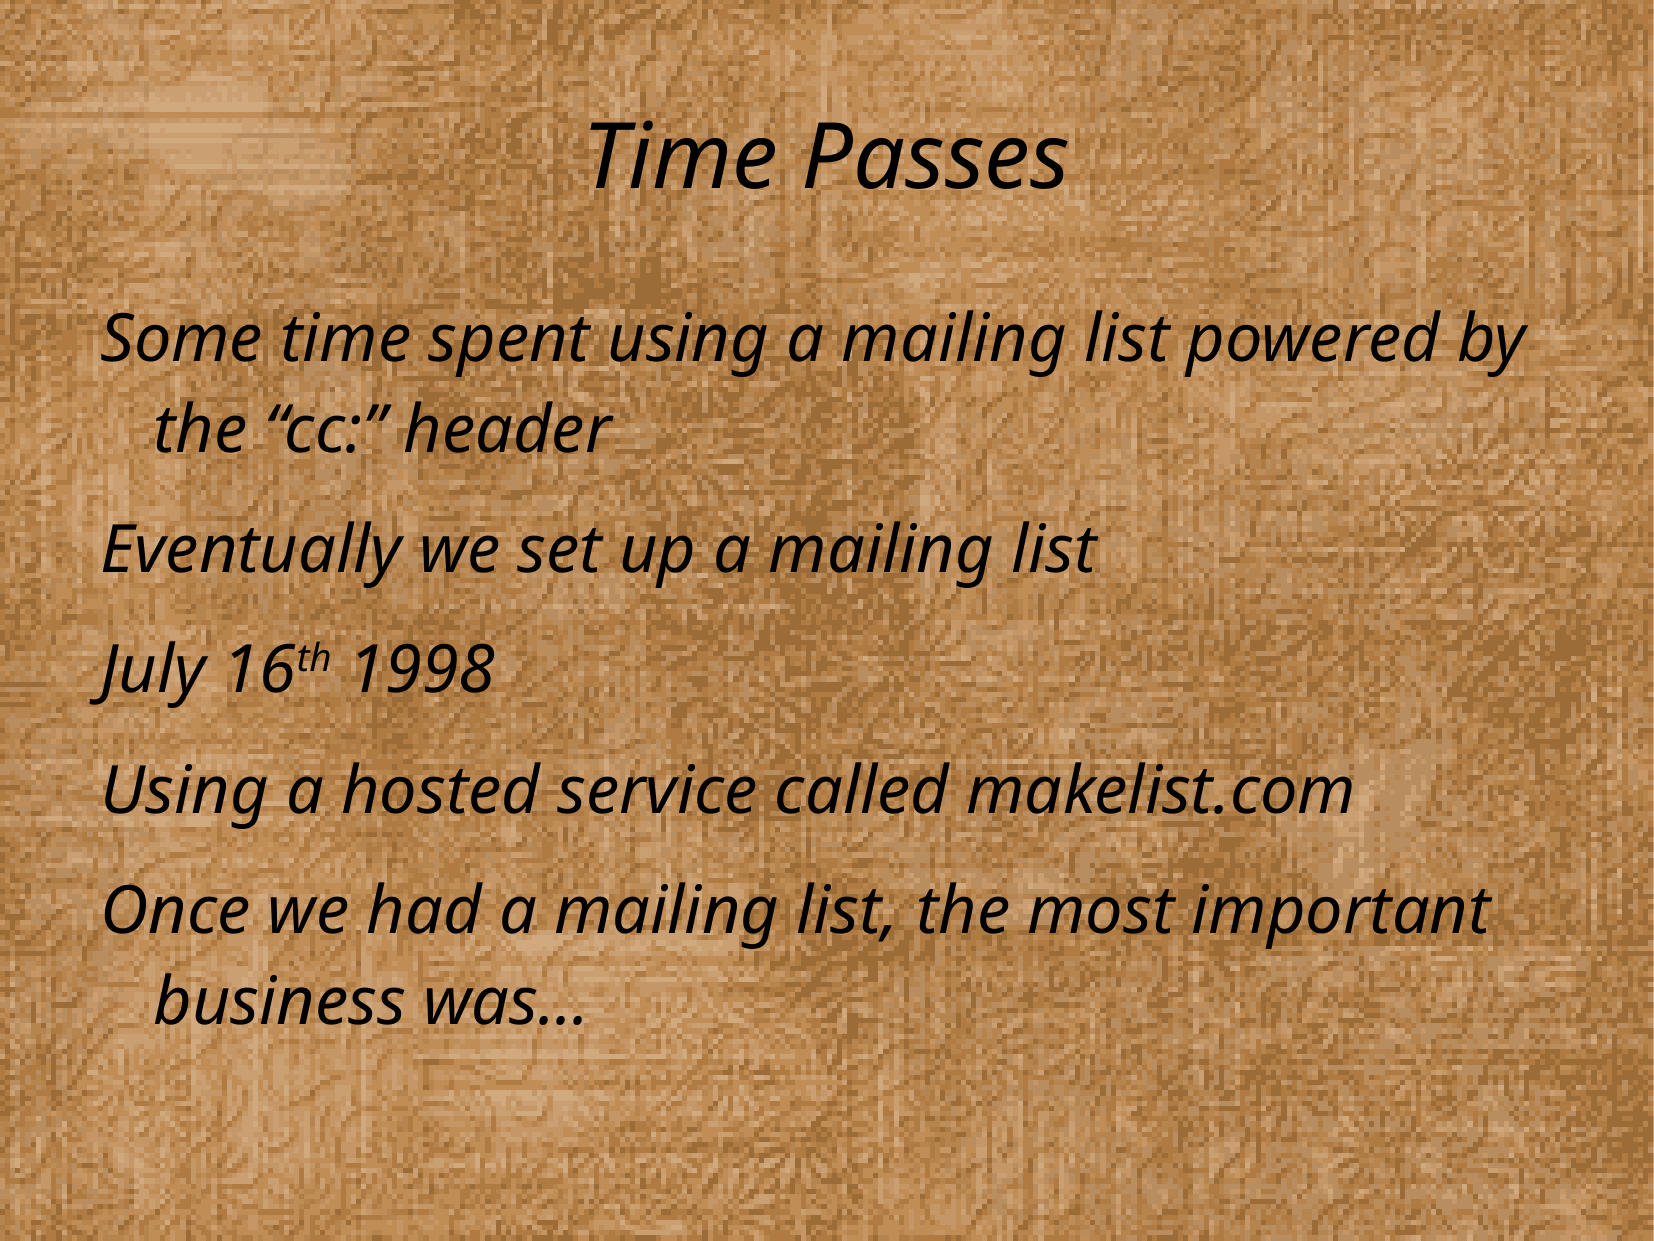

# Time Passes
Some time spent using a mailing list powered by the “cc:” header
Eventually we set up a mailing list
July 16th 1998
Using a hosted service called makelist.com
Once we had a mailing list, the most important business was...